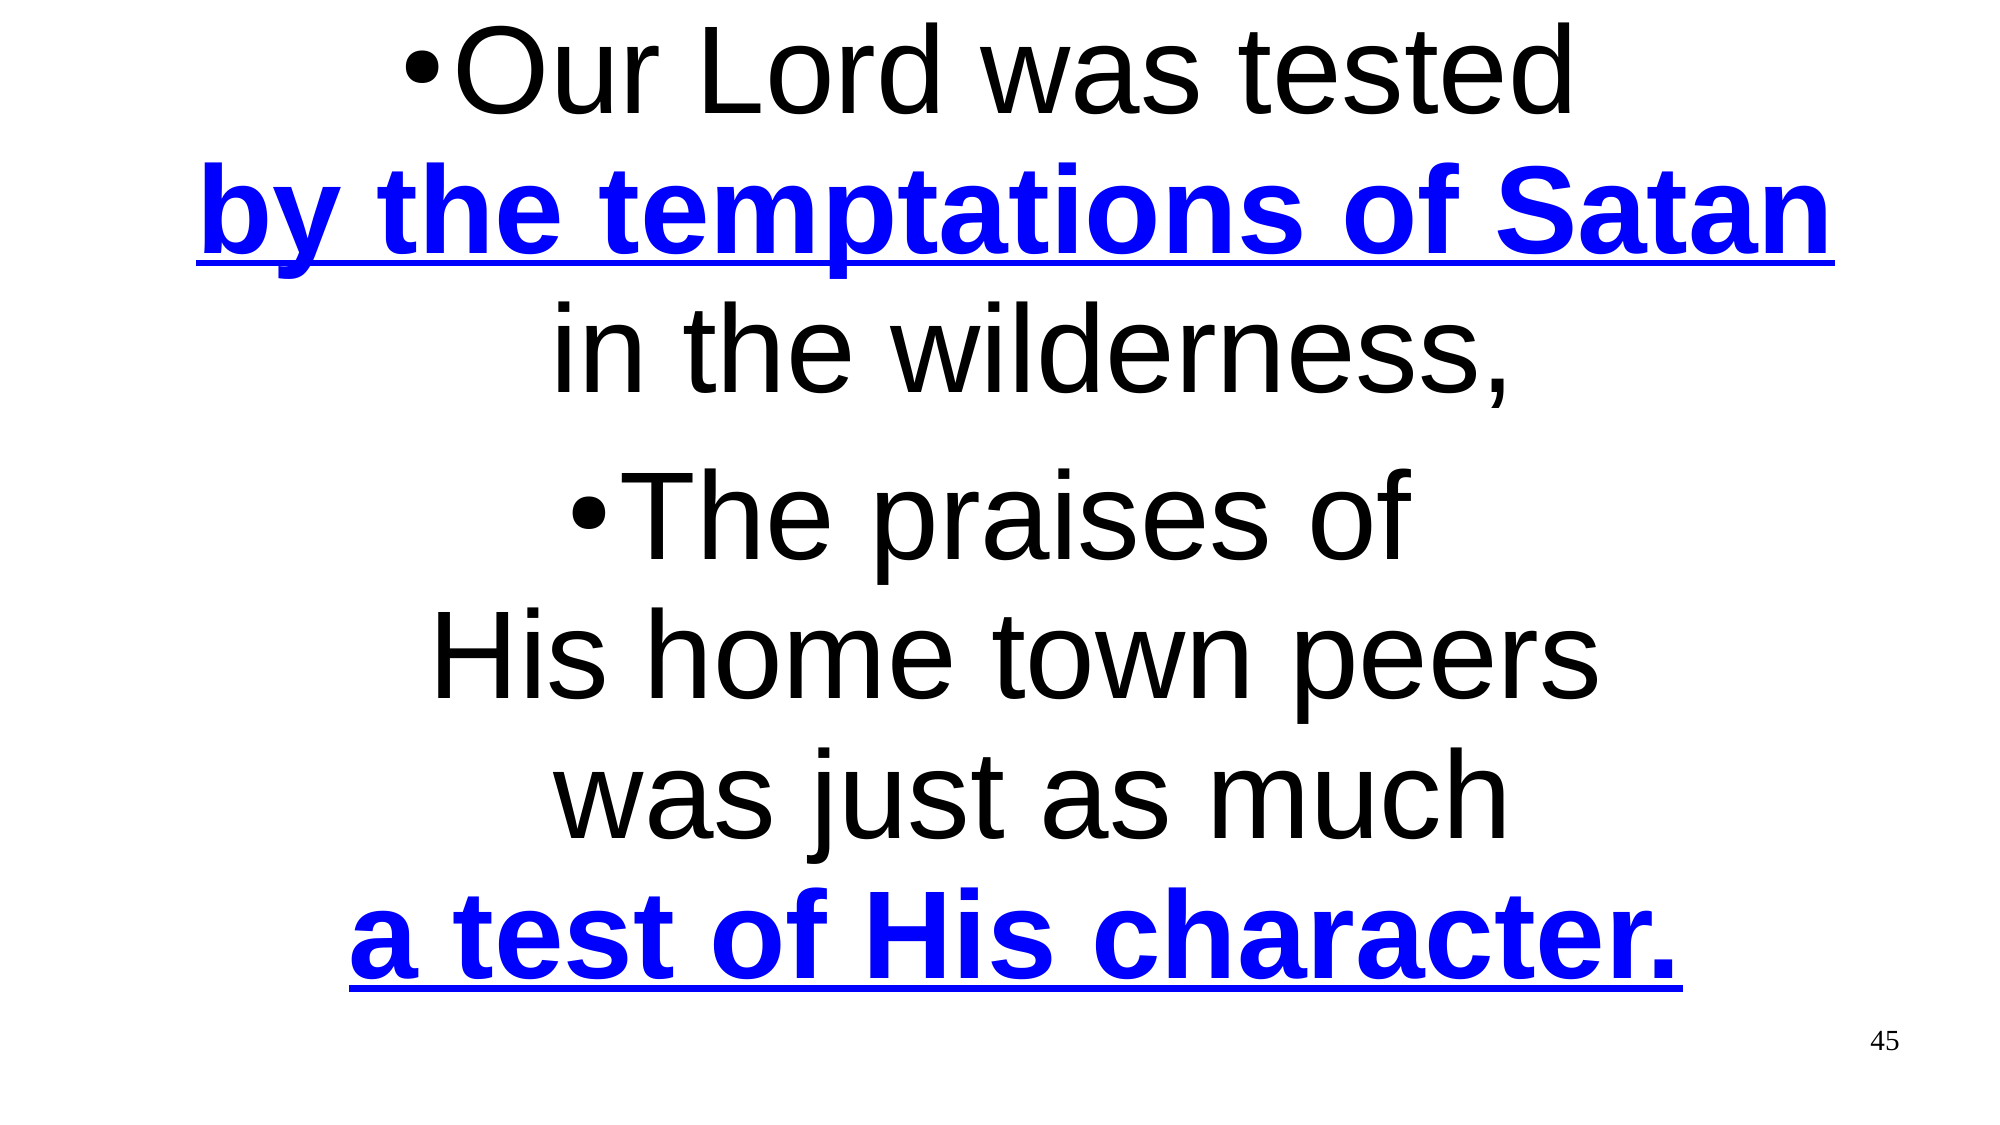

# Our Lord was tested by the temptations of Satan in the wilderness,
The praises of
His home town peers
was just as much
 a test of His character.
45